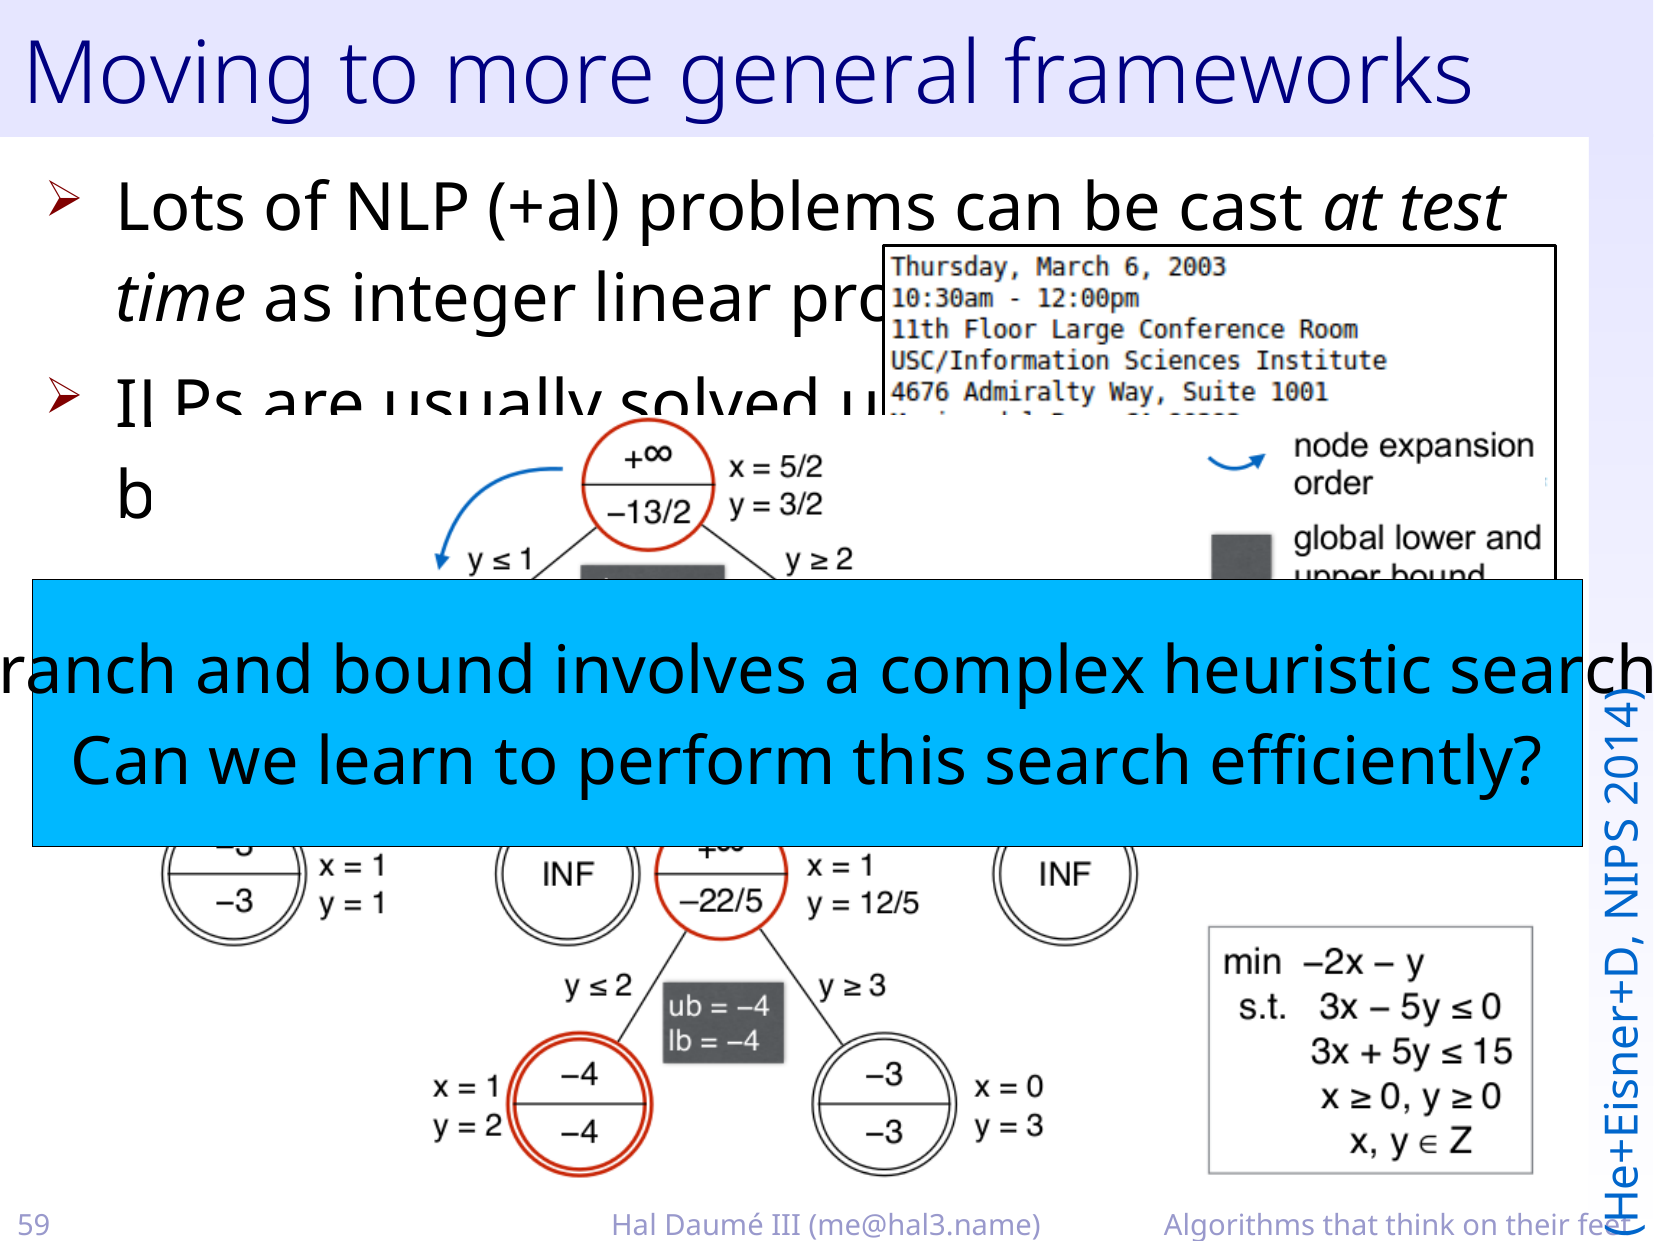

# Moving to more general frameworks
Lots of NLP (+al) problems can be cast at test time as integer linear programs
ILPs are usually solved using branch and bound
Branch and bound involves a complex heuristic search
Can we learn to perform this search efficiently?
(He+Eisner+D, NIPS 2014)